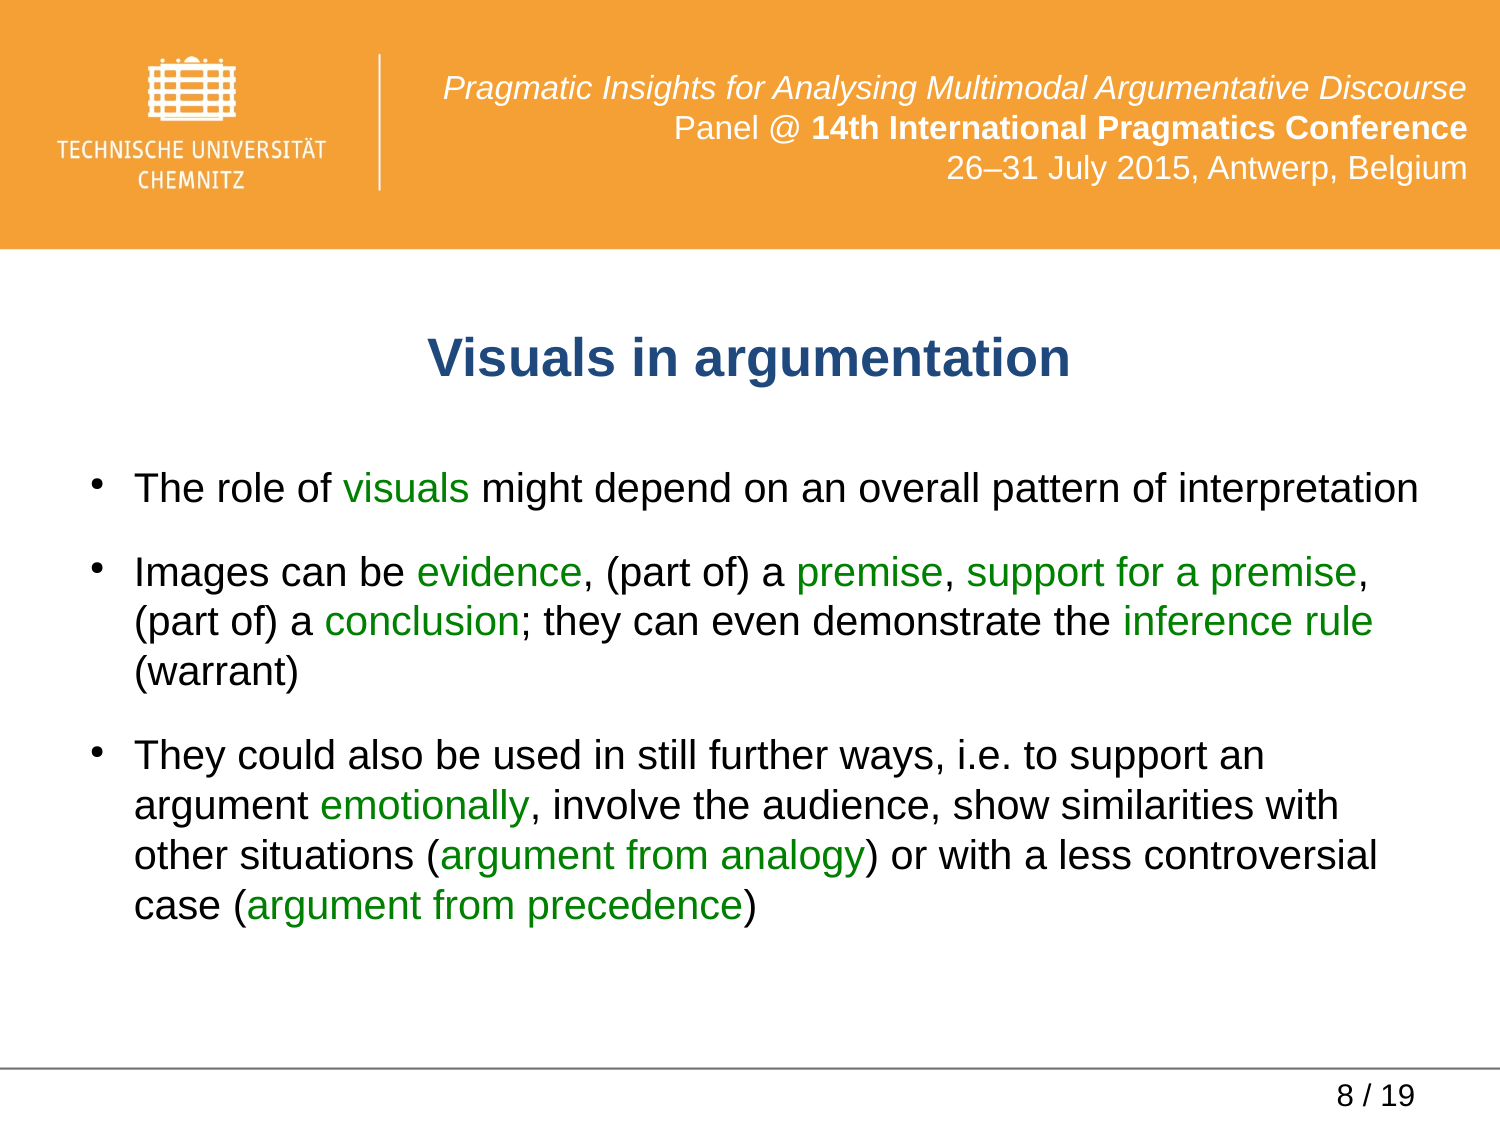

#
Pragmatic Insights for Analysing Multimodal Argumentative Discourse
Panel @ 14th International Pragmatics Conference
26–31 July 2015, Antwerp, Belgium
Visuals in argumentation
The role of visuals might depend on an overall pattern of interpretation
Images can be evidence, (part of) a premise, support for a premise, (part of) a conclusion; they can even demonstrate the inference rule (warrant)
They could also be used in still further ways, i.e. to support an argument emotionally, involve the audience, show similarities with other situations (argument from analogy) or with a less controversial case (argument from precedence)